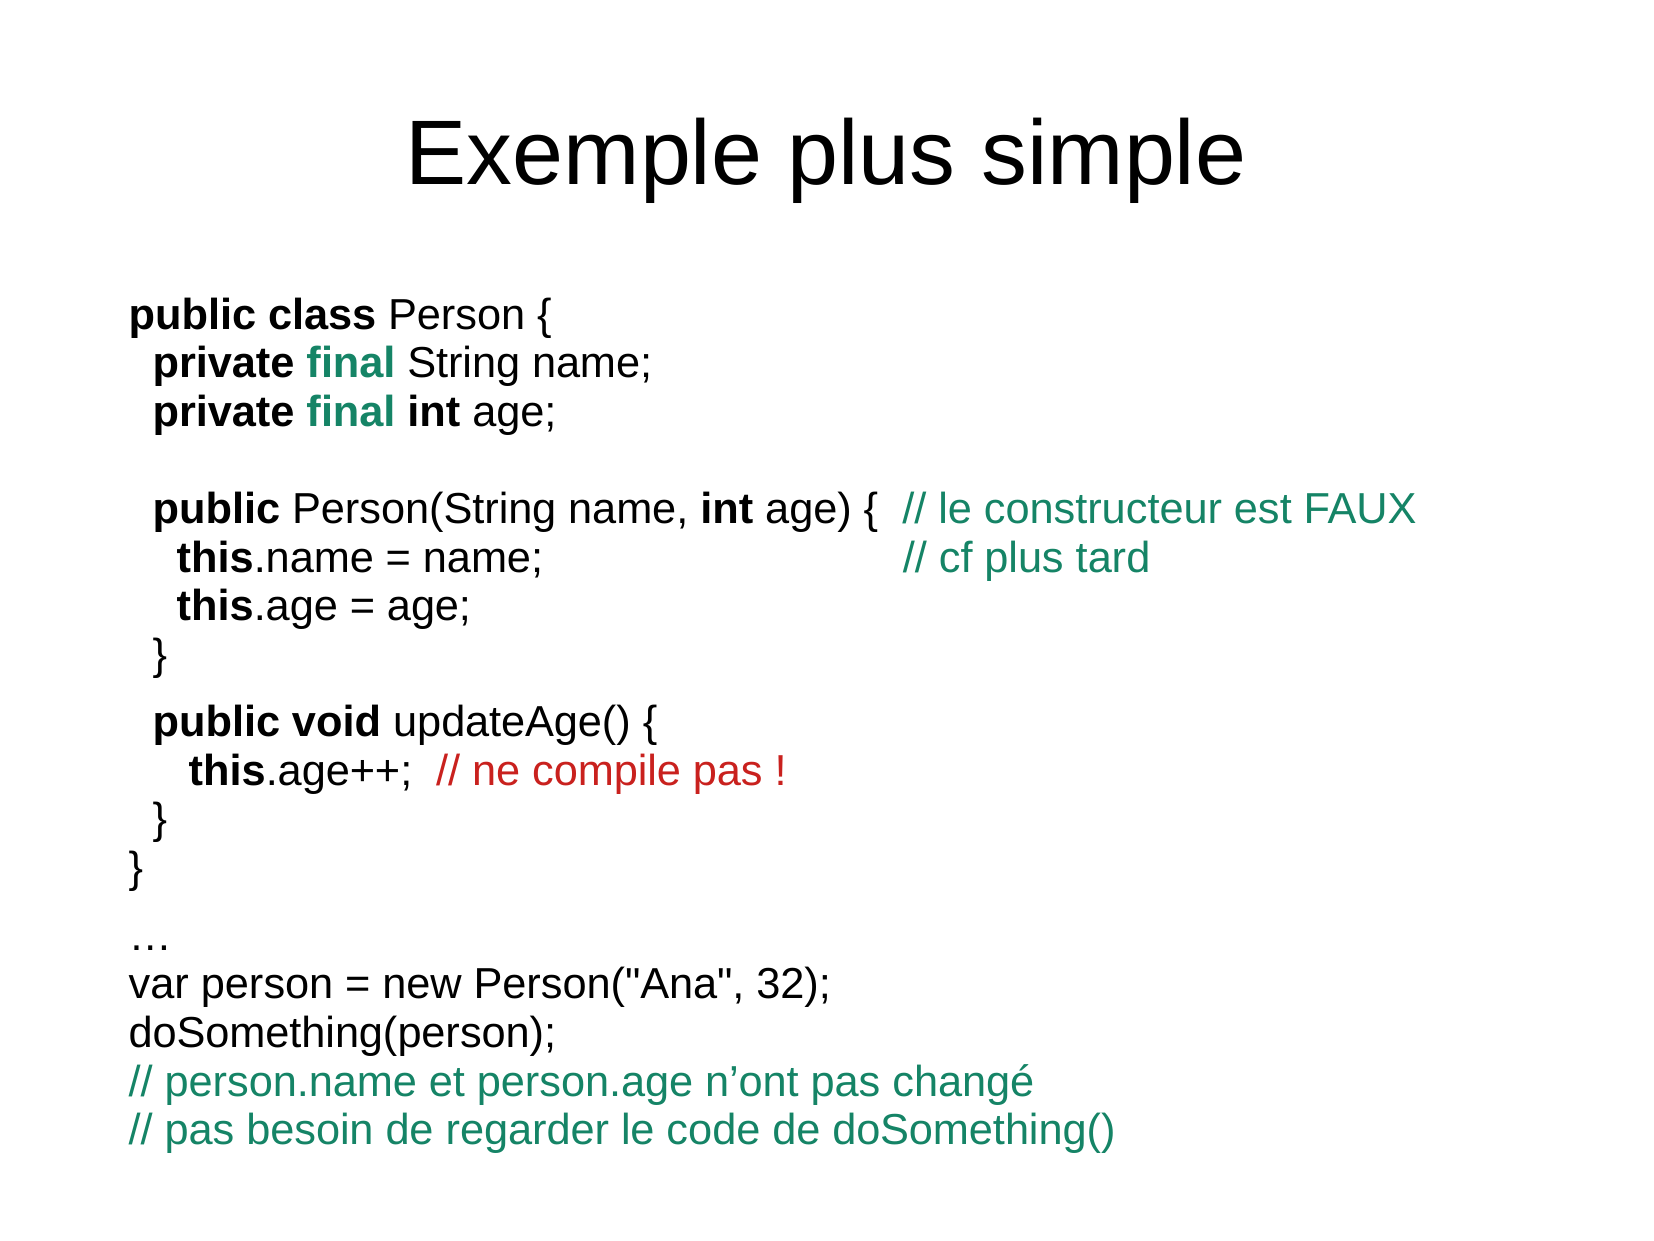

# Exemple plus simple
public class Person {
 private final String name;
 private final int age;
 public Person(String name, int age) { // le constructeur est FAUX
 this.name = name; // cf plus tard
 this.age = age;
 }
 public void updateAge() {
 this.age++; // ne compile pas !
 }
}
…
var person = new Person("Ana", 32);
doSomething(person);
// person.name et person.age n’ont pas changé
// pas besoin de regarder le code de doSomething()